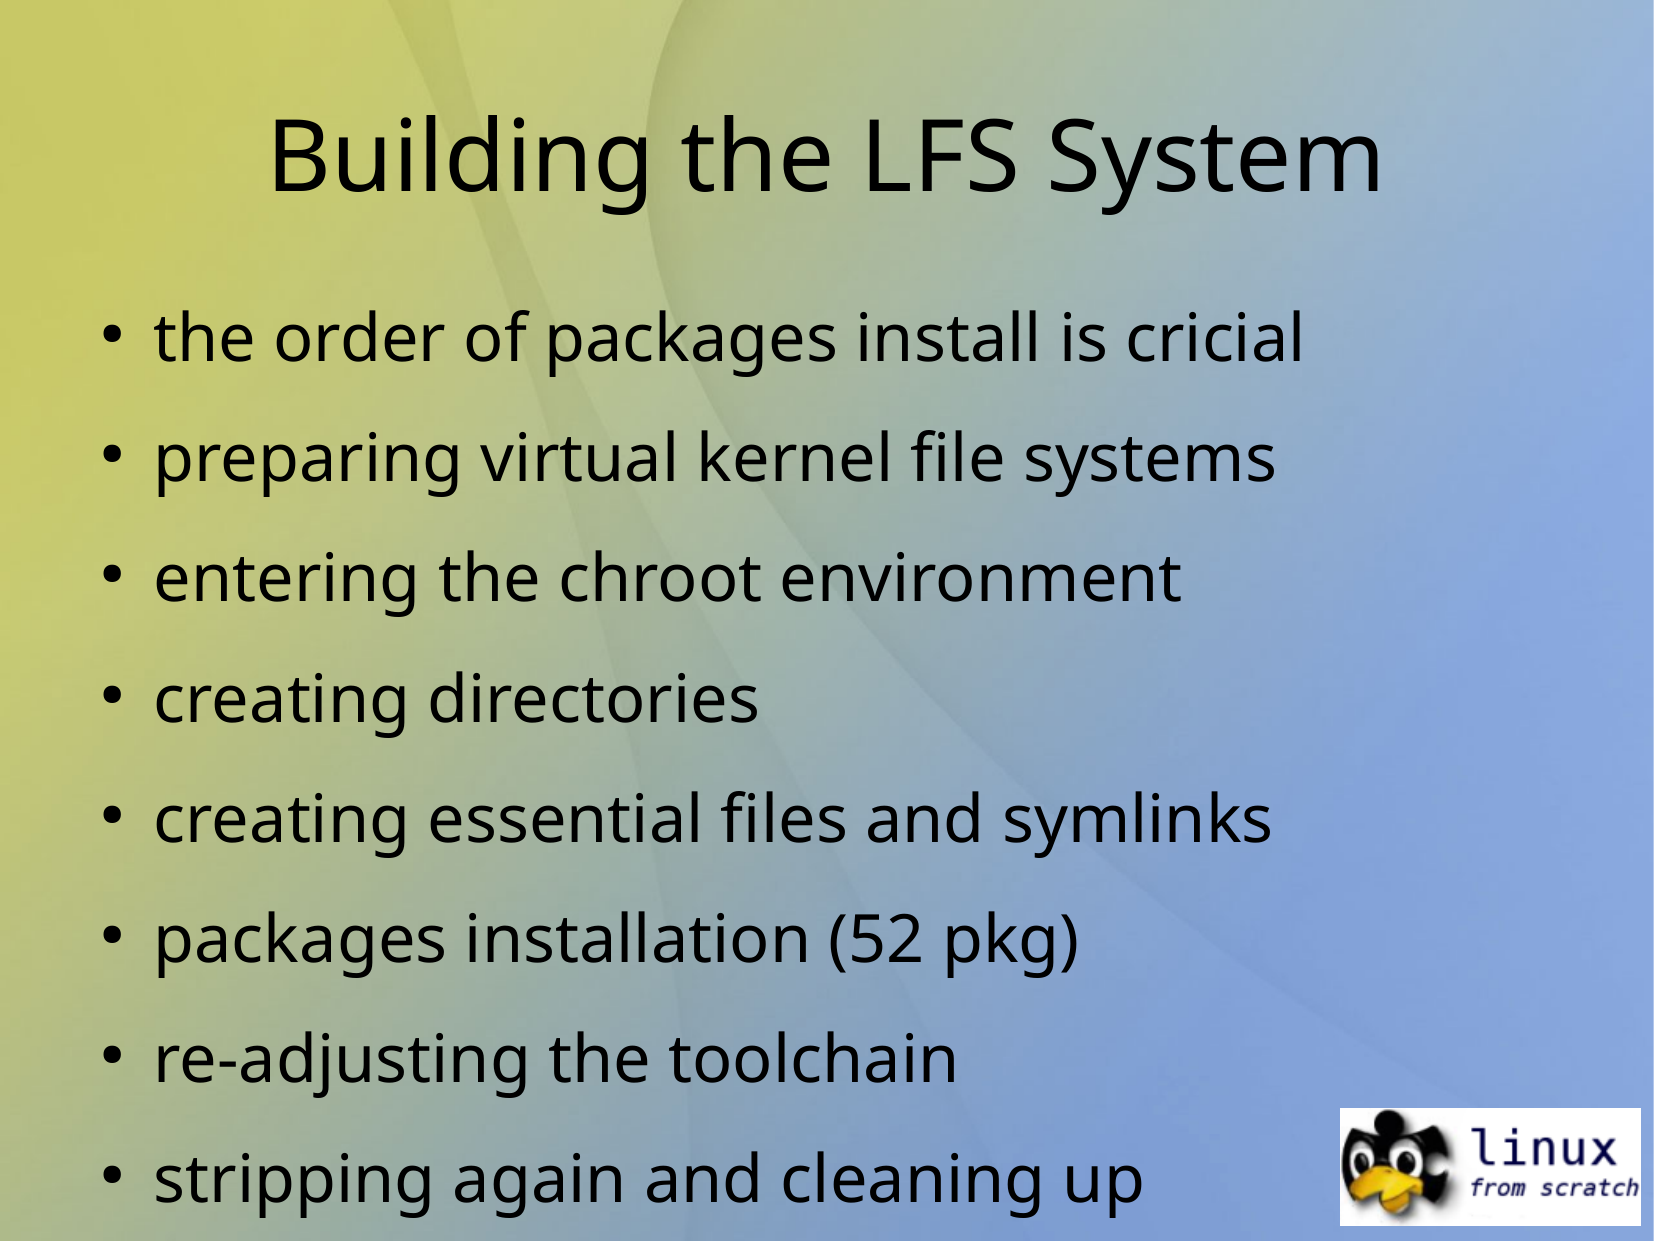

# Building the LFS System
the order of packages install is cricial
preparing virtual kernel file systems
entering the chroot environment
creating directories
creating essential files and symlinks
packages installation (52 pkg)
re-adjusting the toolchain
stripping again and cleaning up